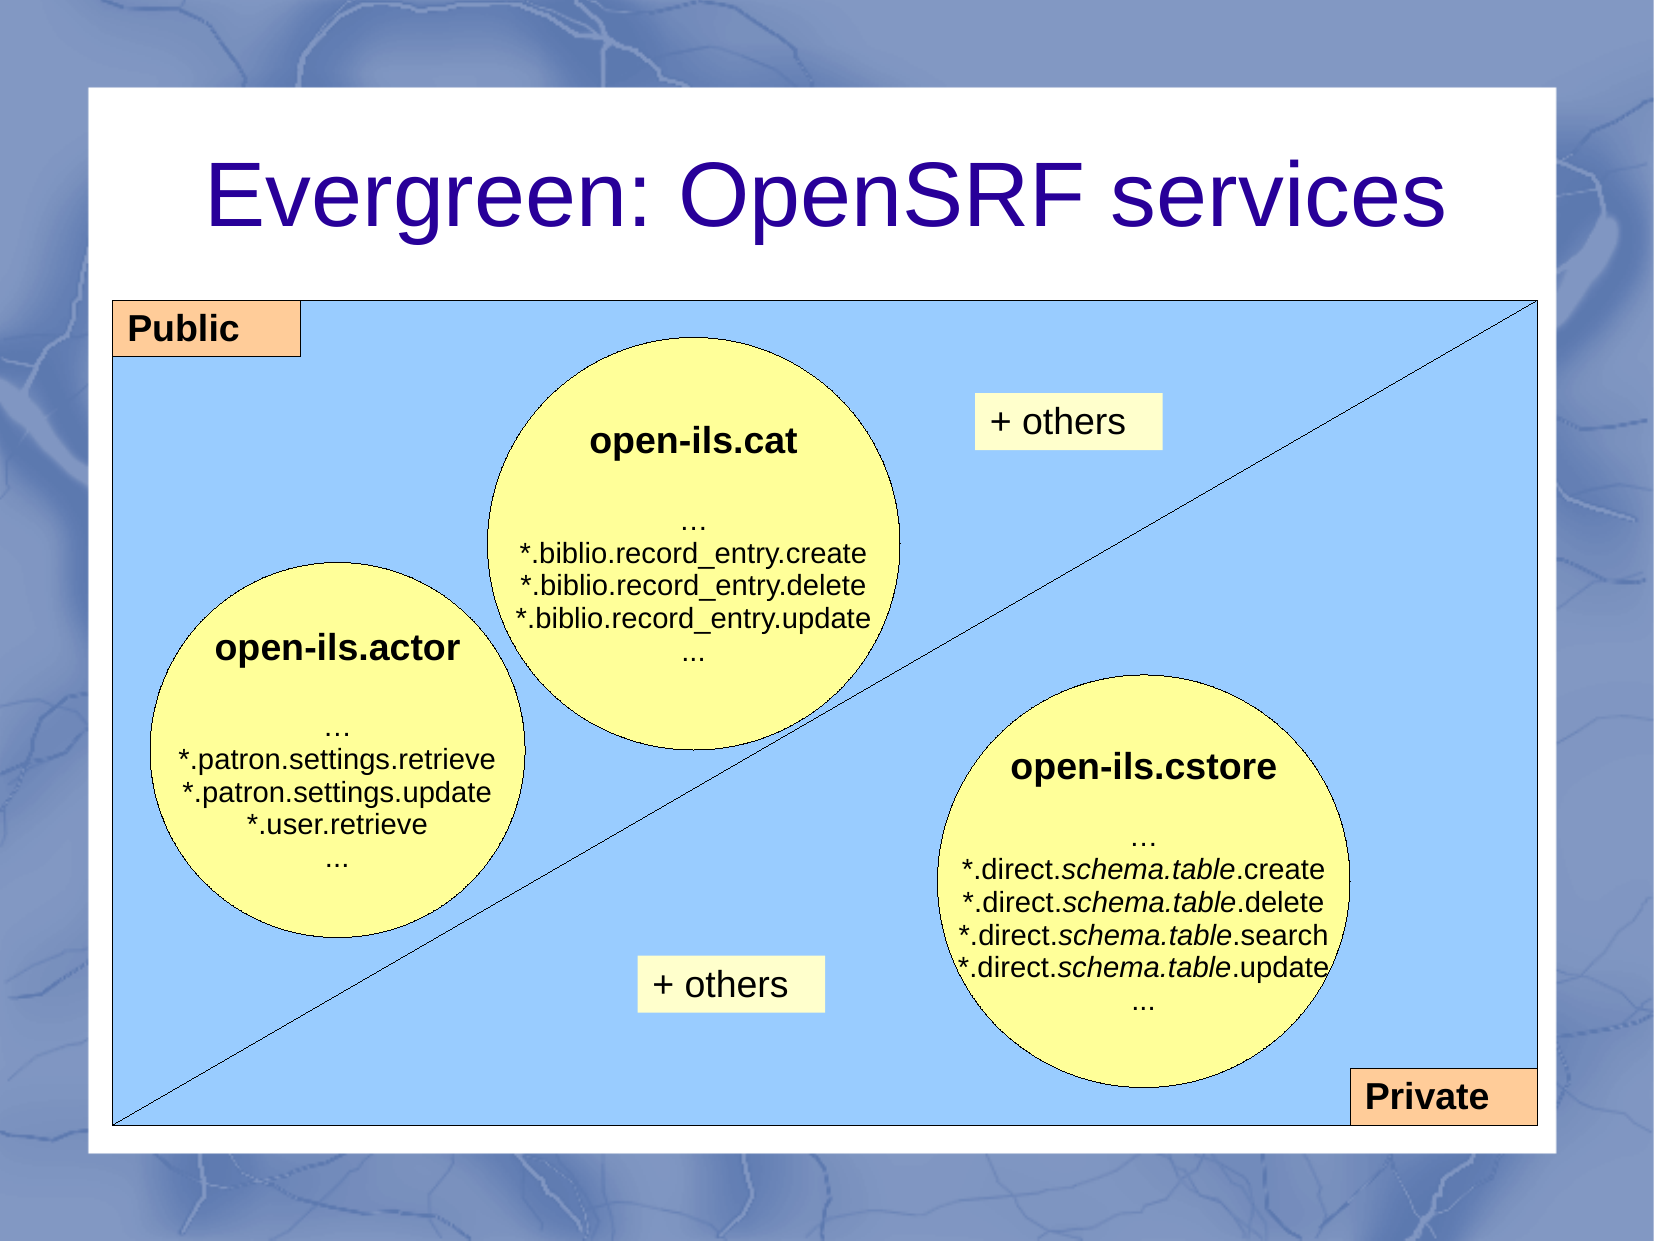

# Evergreen: OpenSRF services
Public
open-ils.cat
…
*.biblio.record_entry.create
*.biblio.record_entry.delete
*.biblio.record_entry.update
...
+ others
open-ils.actor
…
*.patron.settings.retrieve
*.patron.settings.update
*.user.retrieve
...
open-ils.cstore
…
*.direct.schema.table.create
*.direct.schema.table.delete
*.direct.schema.table.search
*.direct.schema.table.update
...
+ others
Private